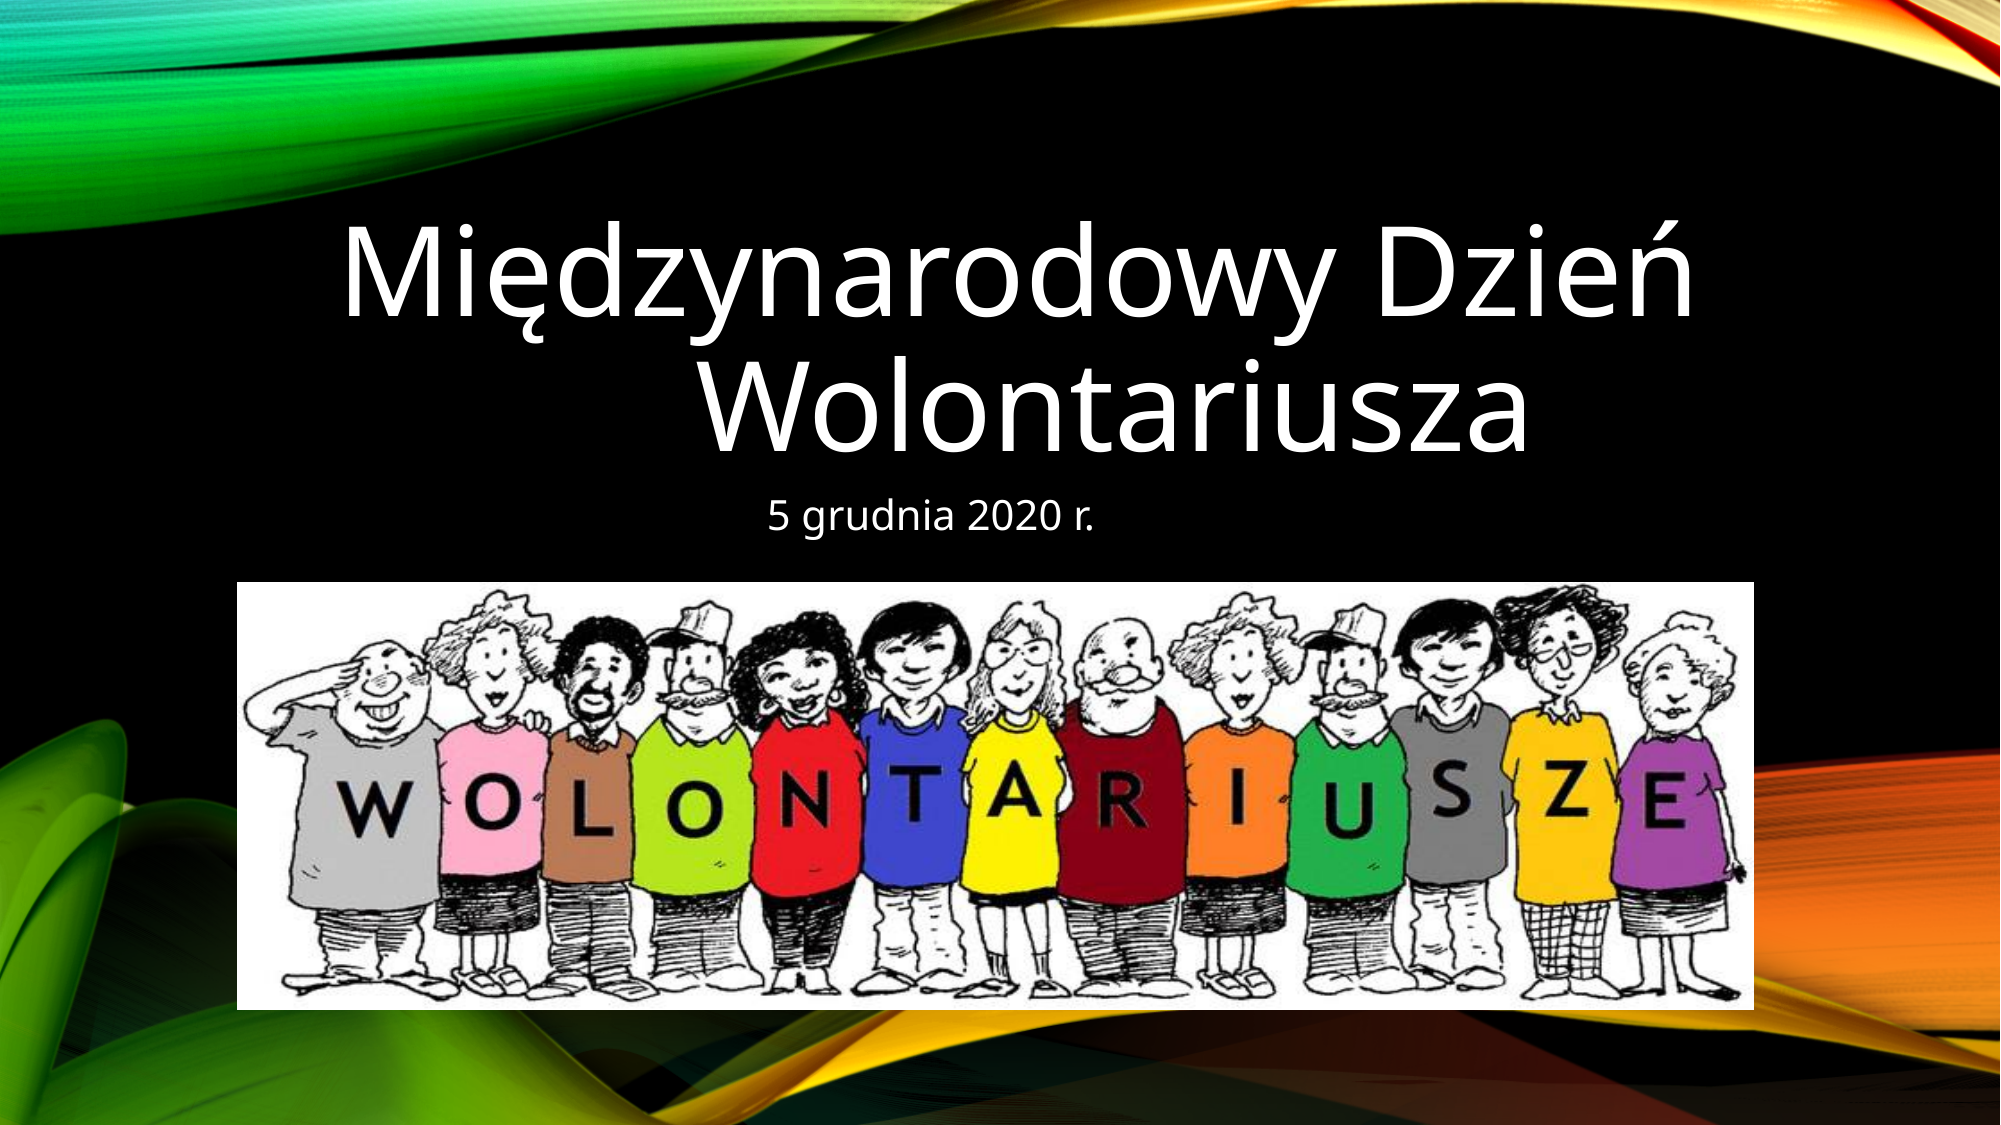

# Międzynarodowy Dzień Wolontariusza
 5 grudnia 2020 r.